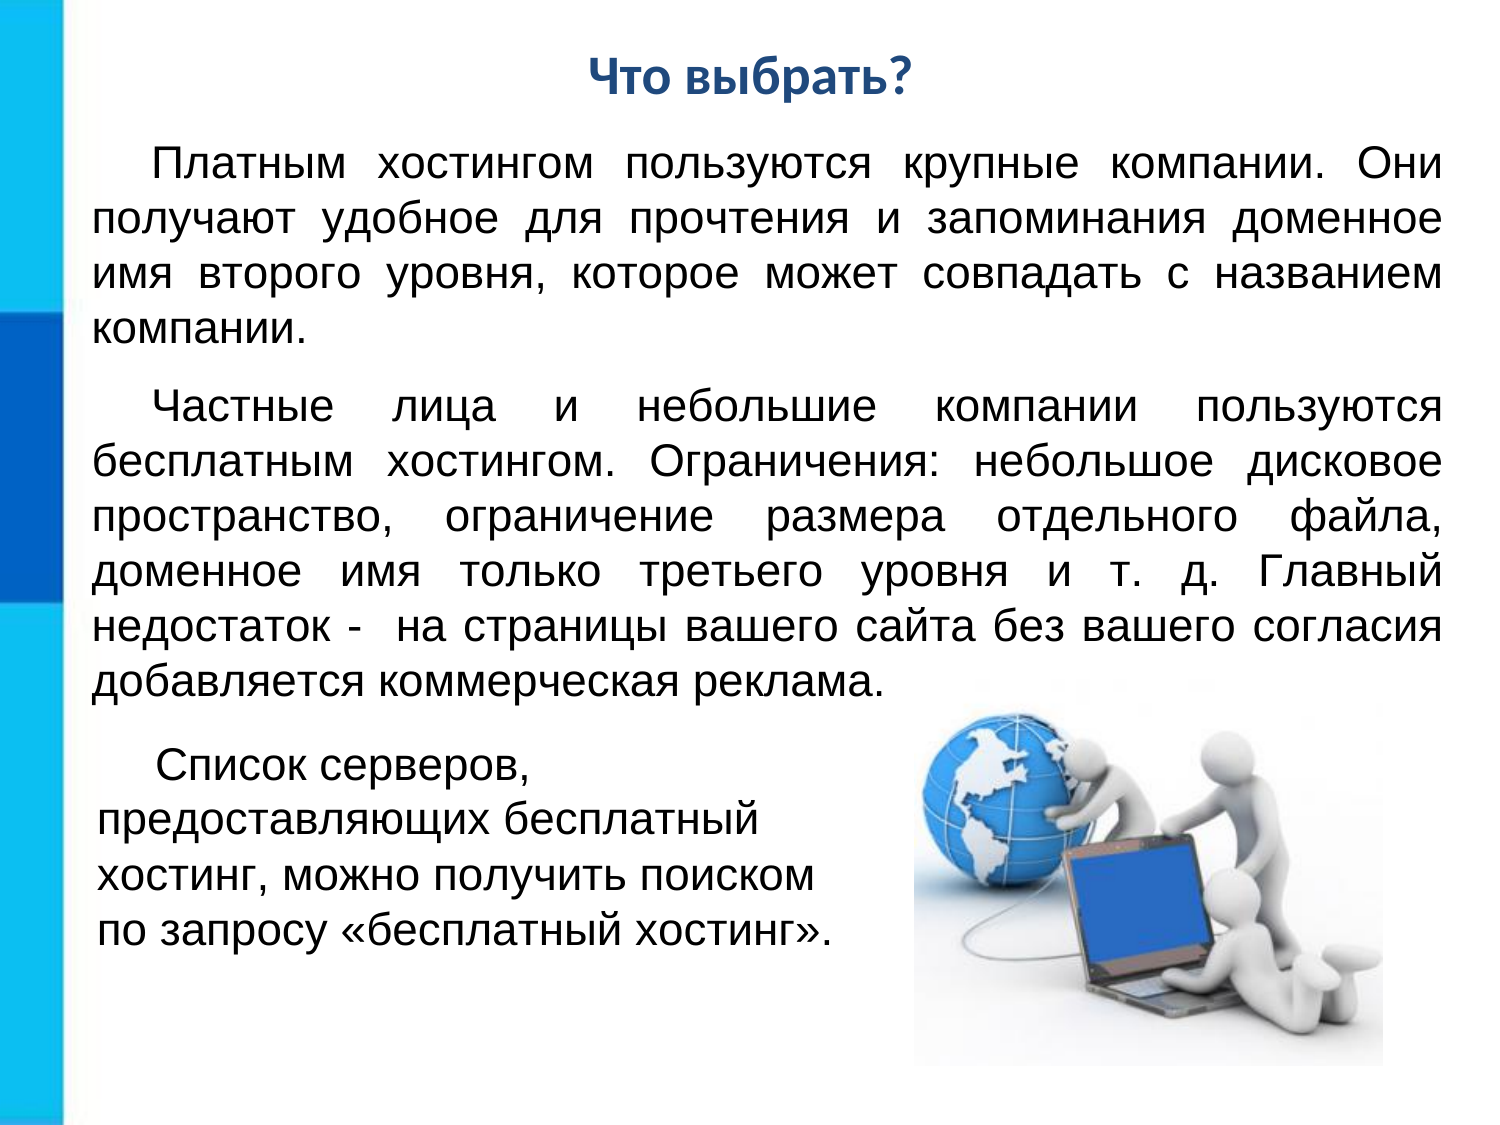

Что выбрать?
Платным хостингом пользуются крупные компании. Они получают удобное для прочтения и запоминания доменное имя второго уровня, которое может совпадать с названием компании.
Частные лица и небольшие компании пользуются бесплатным хостингом. Ограничения: небольшое дисковое пространство, ограничение размера отдельного файла, доменное имя только третьего уровня и т. д. Главный недостаток - на страницы вашего сайта без вашего согласия добавляется коммерческая реклама.
Список серверов, предоставляющих бесплатный хостинг, можно получить поиском по запросу «бесплатный хостинг».